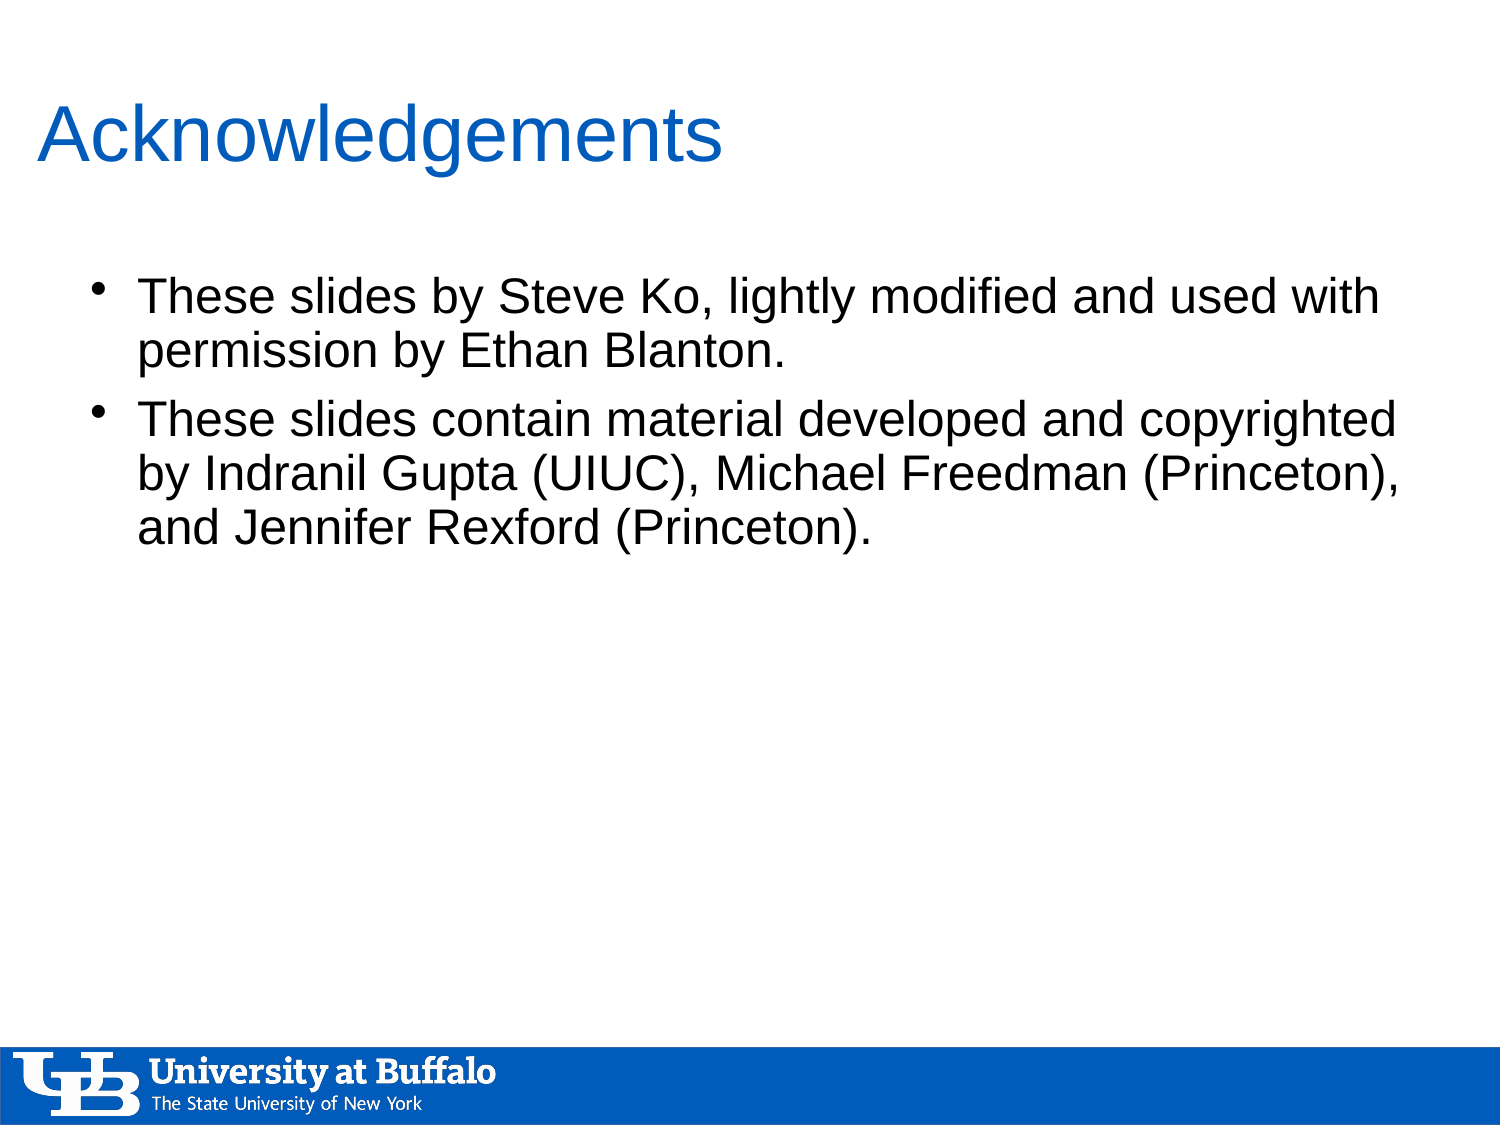

# Acknowledgements
These slides by Steve Ko, lightly modified and used with permission by Ethan Blanton.
These slides contain material developed and copyrighted by Indranil Gupta (UIUC), Michael Freedman (Princeton), and Jennifer Rexford (Princeton).